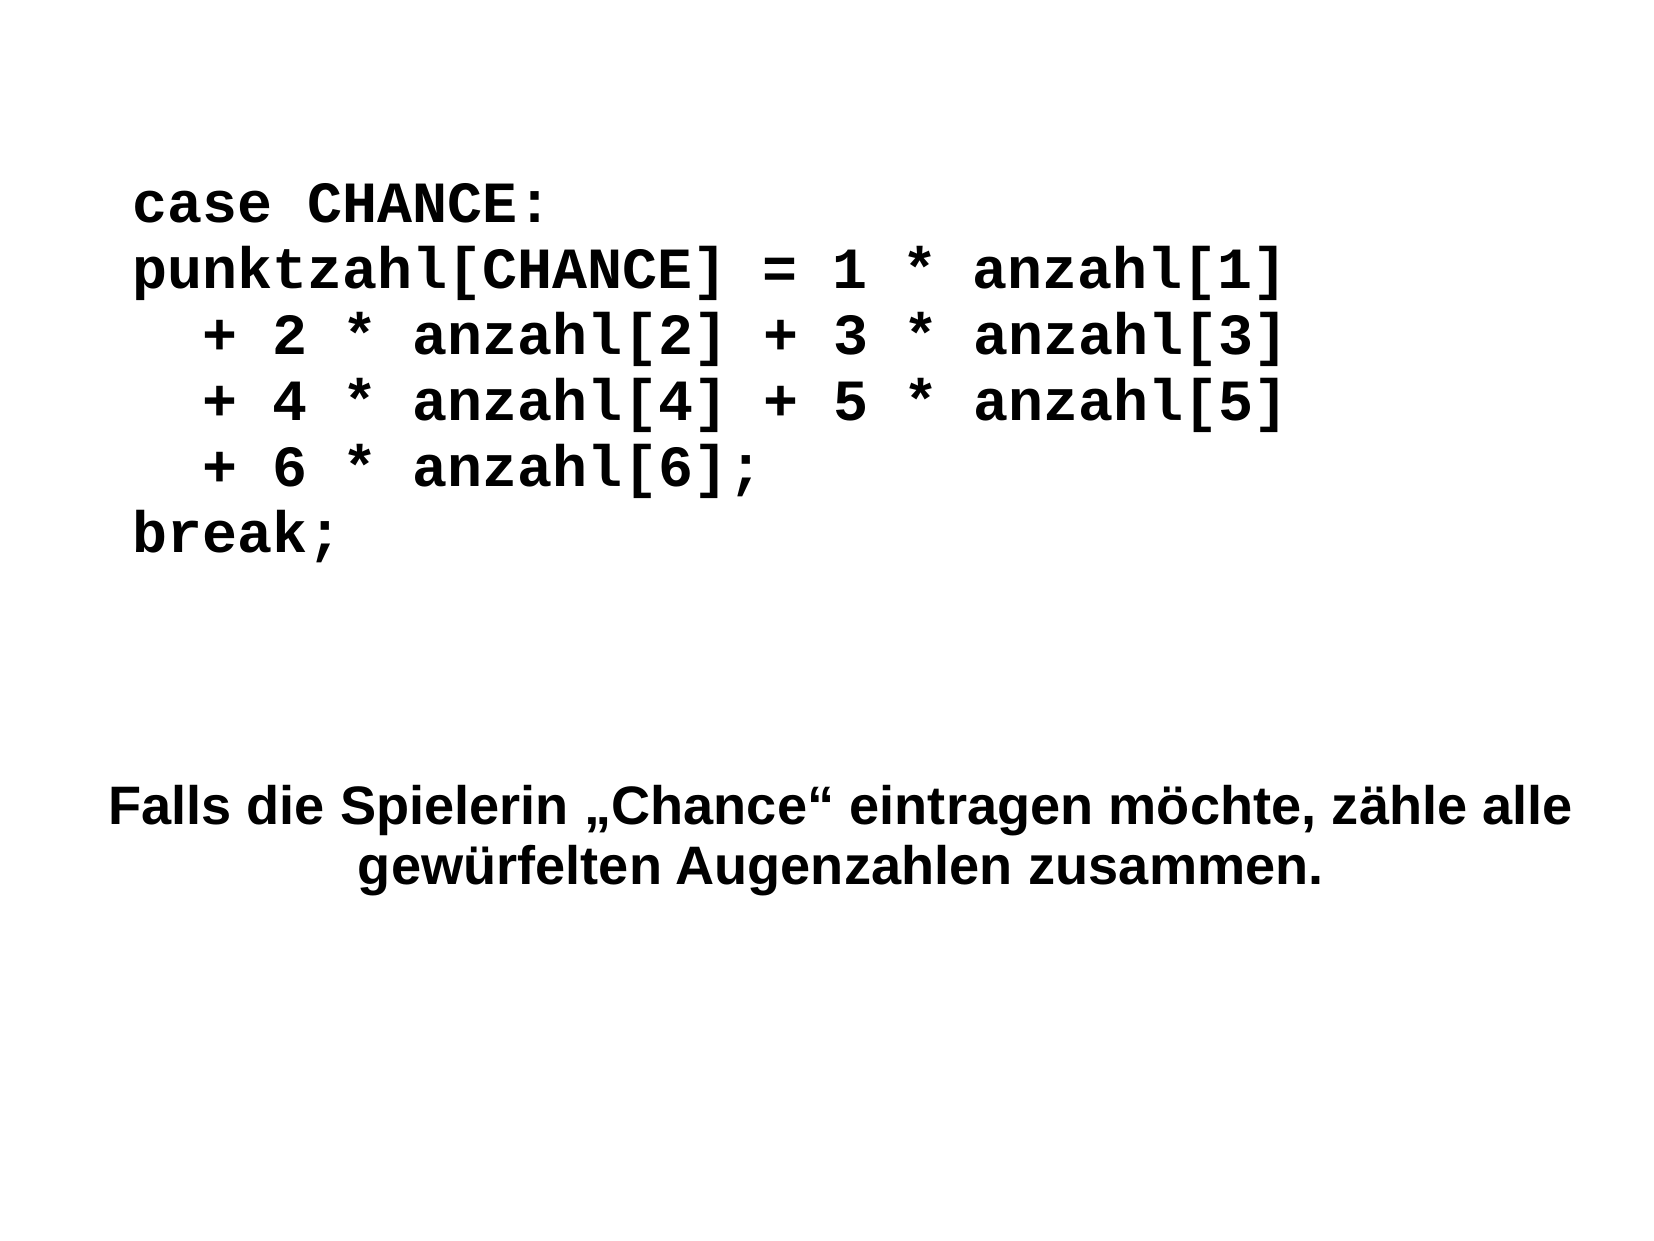

case CHANCE:
punktzahl[CHANCE] = 1 * anzahl[1]
 + 2 * anzahl[2] + 3 * anzahl[3]
 + 4 * anzahl[4] + 5 * anzahl[5]
 + 6 * anzahl[6];
break;
Falls die Spielerin „Chance“ eintragen möchte, zähle alle gewürfelten Augenzahlen zusammen.